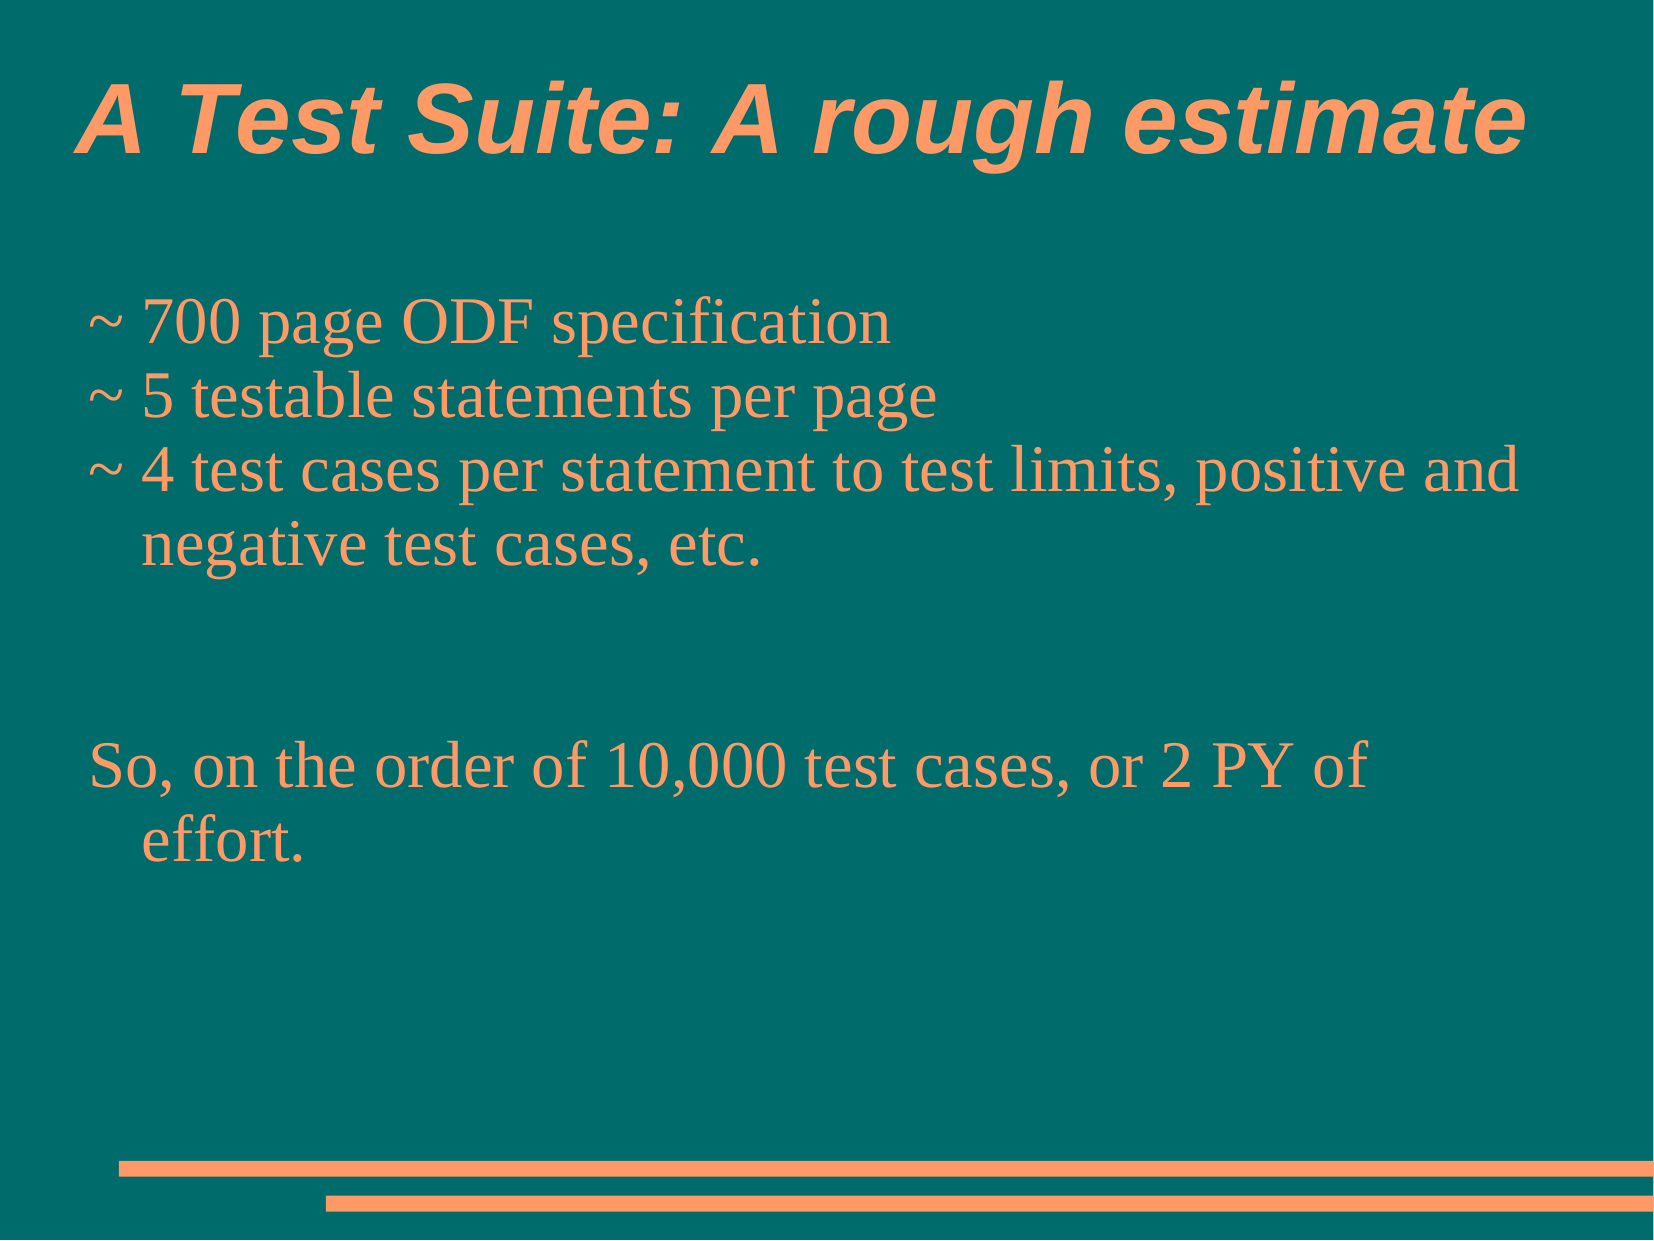

# A Test Suite: A rough estimate
~ 700 page ODF specification
~ 5 testable statements per page
~ 4 test cases per statement to test limits, positive and negative test cases, etc.
So, on the order of 10,000 test cases, or 2 PY of effort.